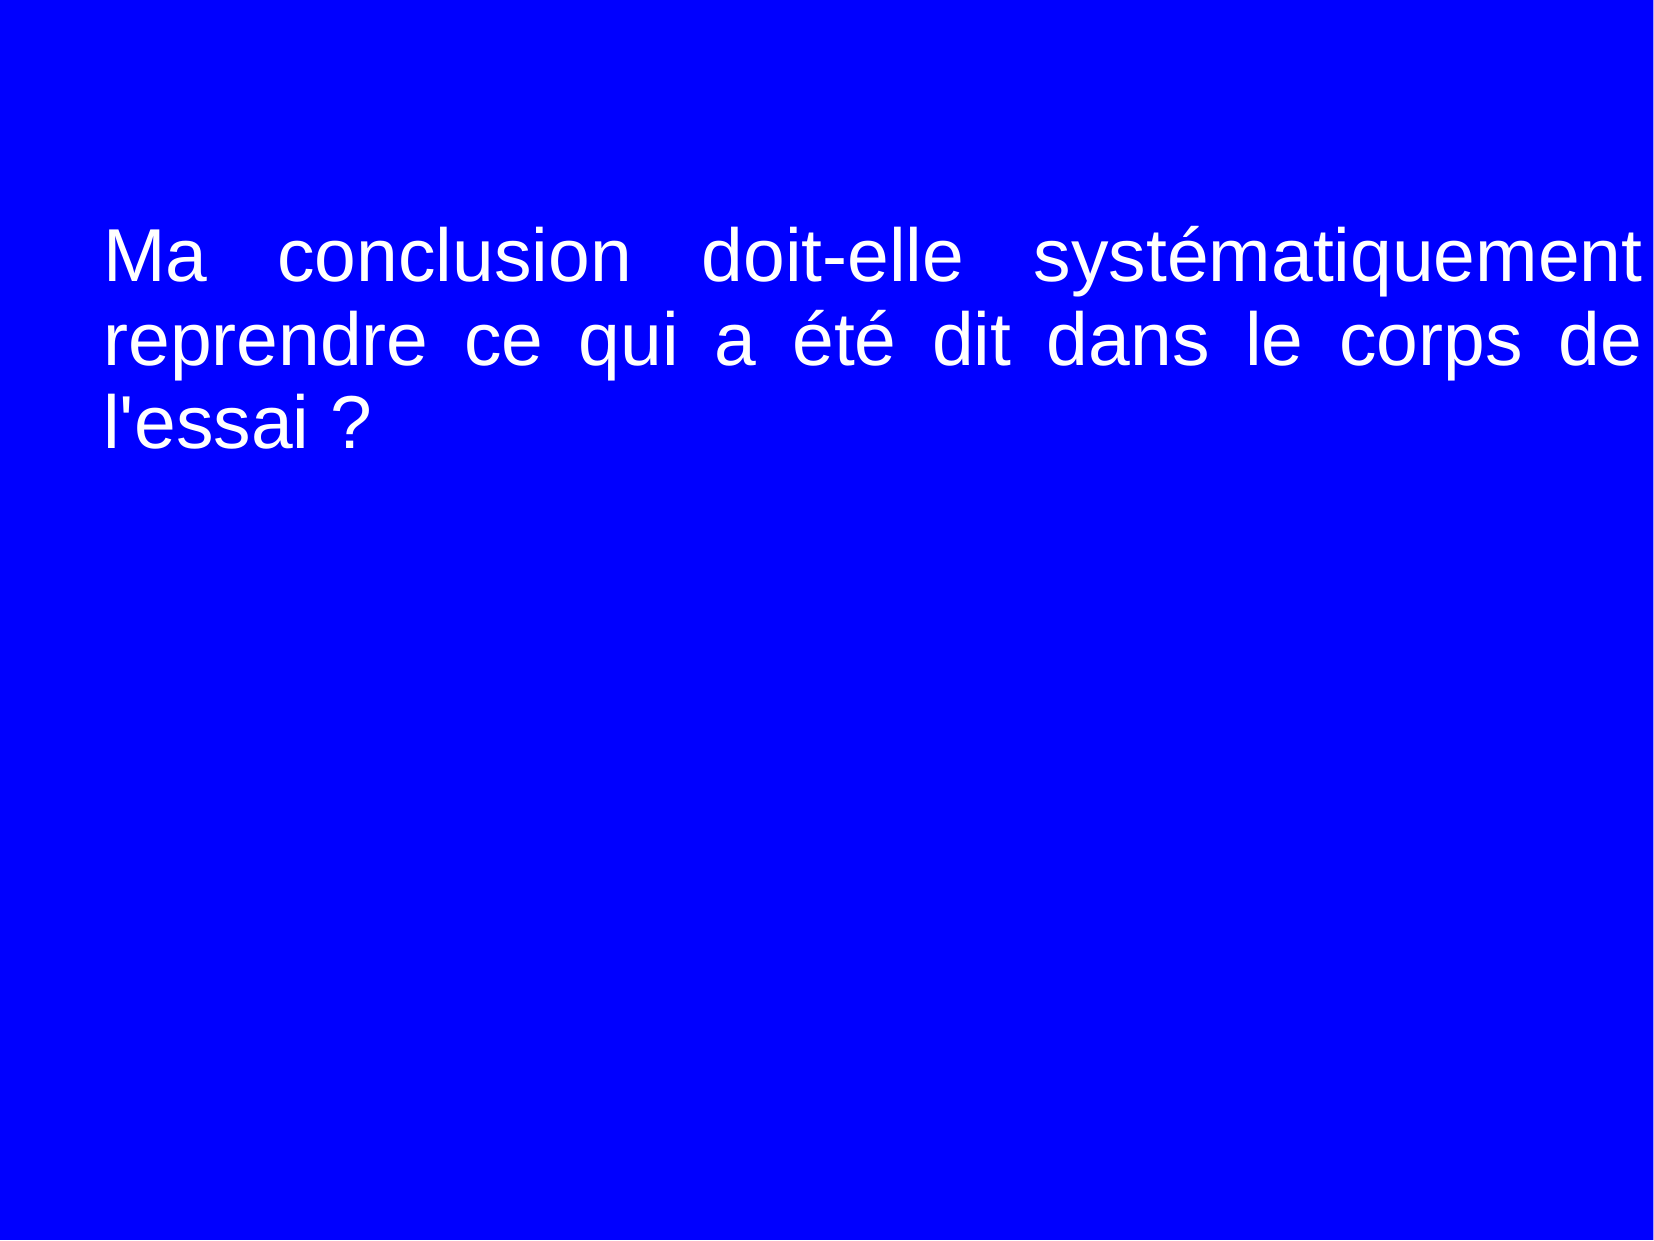

Ma conclusion doit-elle systématiquement reprendre ce qui a été dit dans le corps de l'essai ?